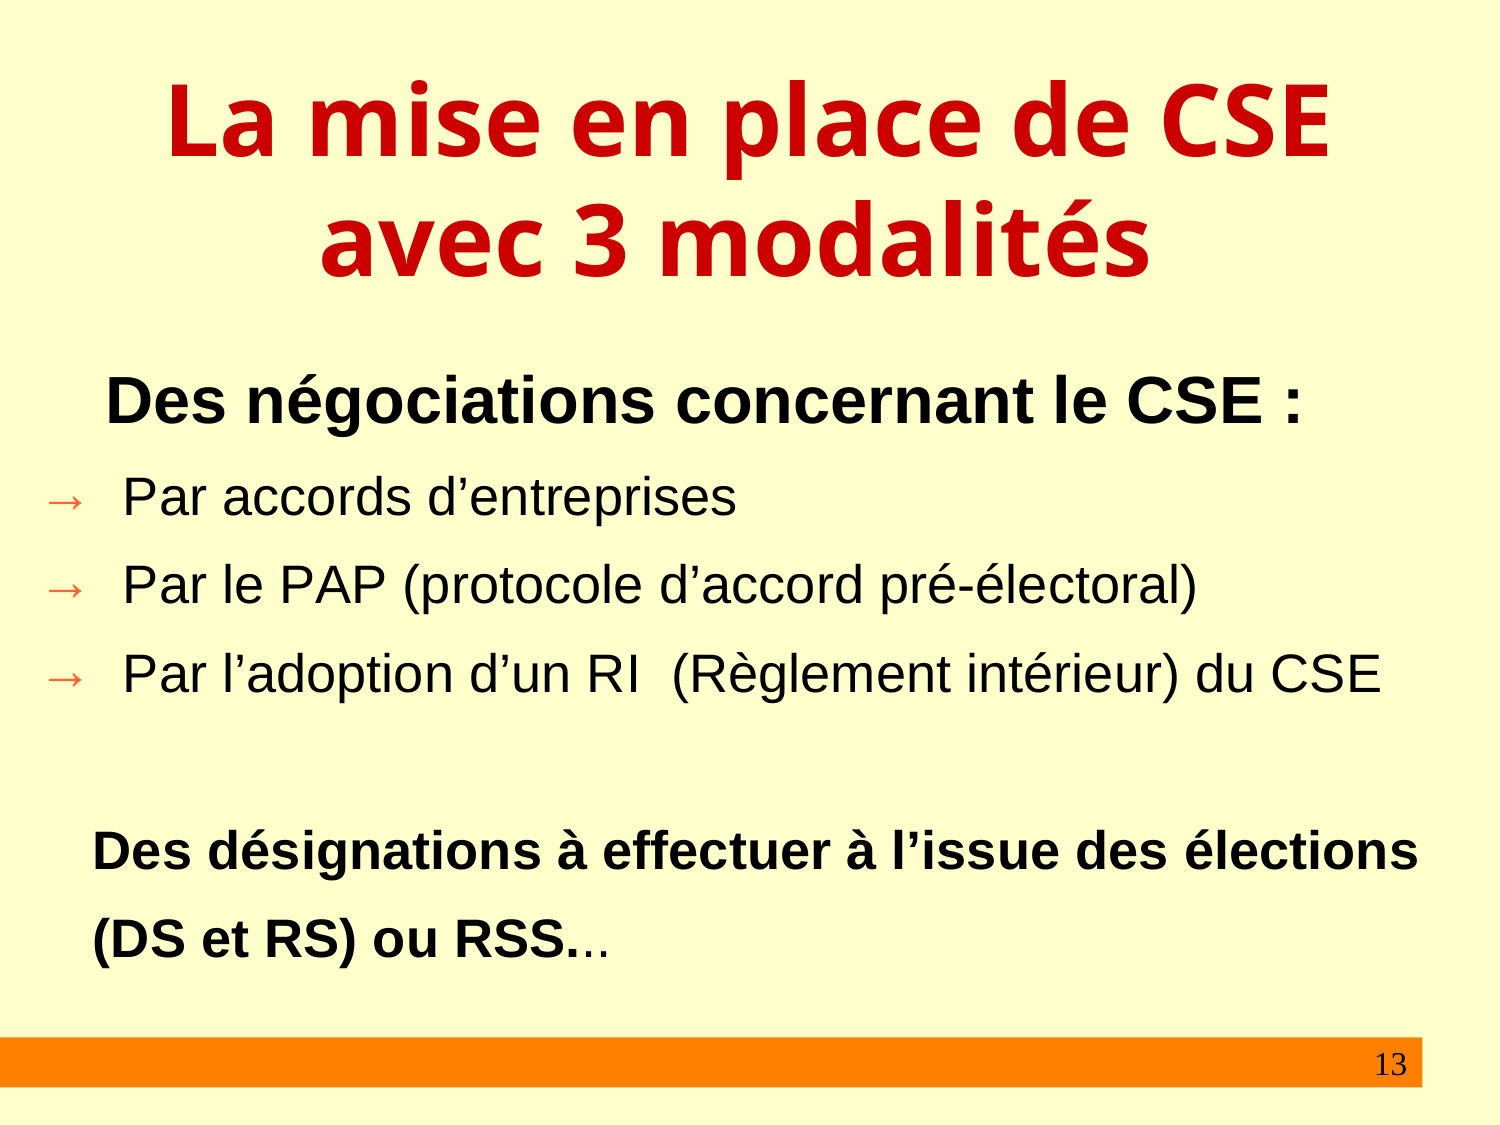

# La mise en place de CSE avec 3 modalités
Des négociations concernant le CSE :
 Par accords d’entreprises
 Par le PAP (protocole d’accord pré-électoral)
 Par l’adoption d’un RI (Règlement intérieur) du CSE
Des désignations à effectuer à l’issue des élections
(DS et RS) ou RSS...